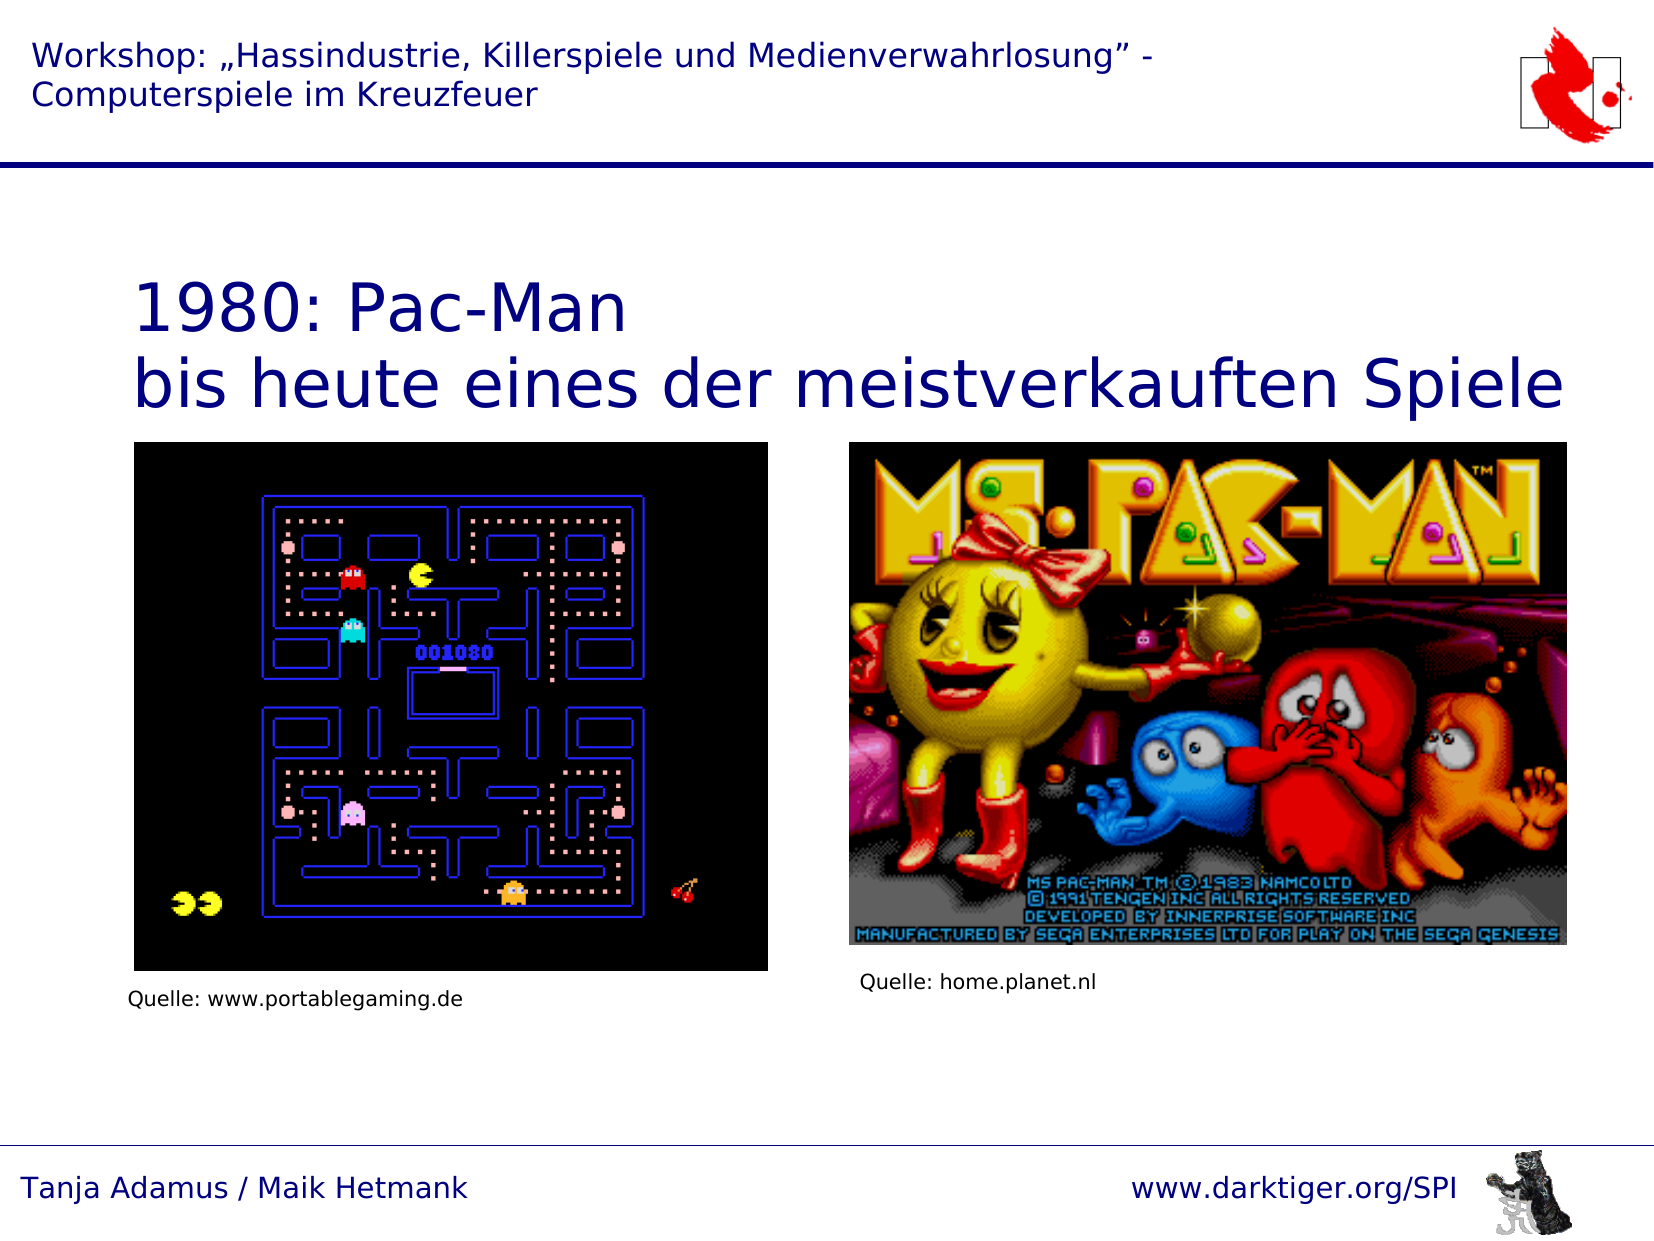

Workshop: „Hassindustrie, Killerspiele und Medienverwahrlosung” - Computerspiele im Kreuzfeuer
1980: Pac-Man
bis heute eines der meistverkauften Spiele
Quelle: home.planet.nl
Quelle: www.portablegaming.de